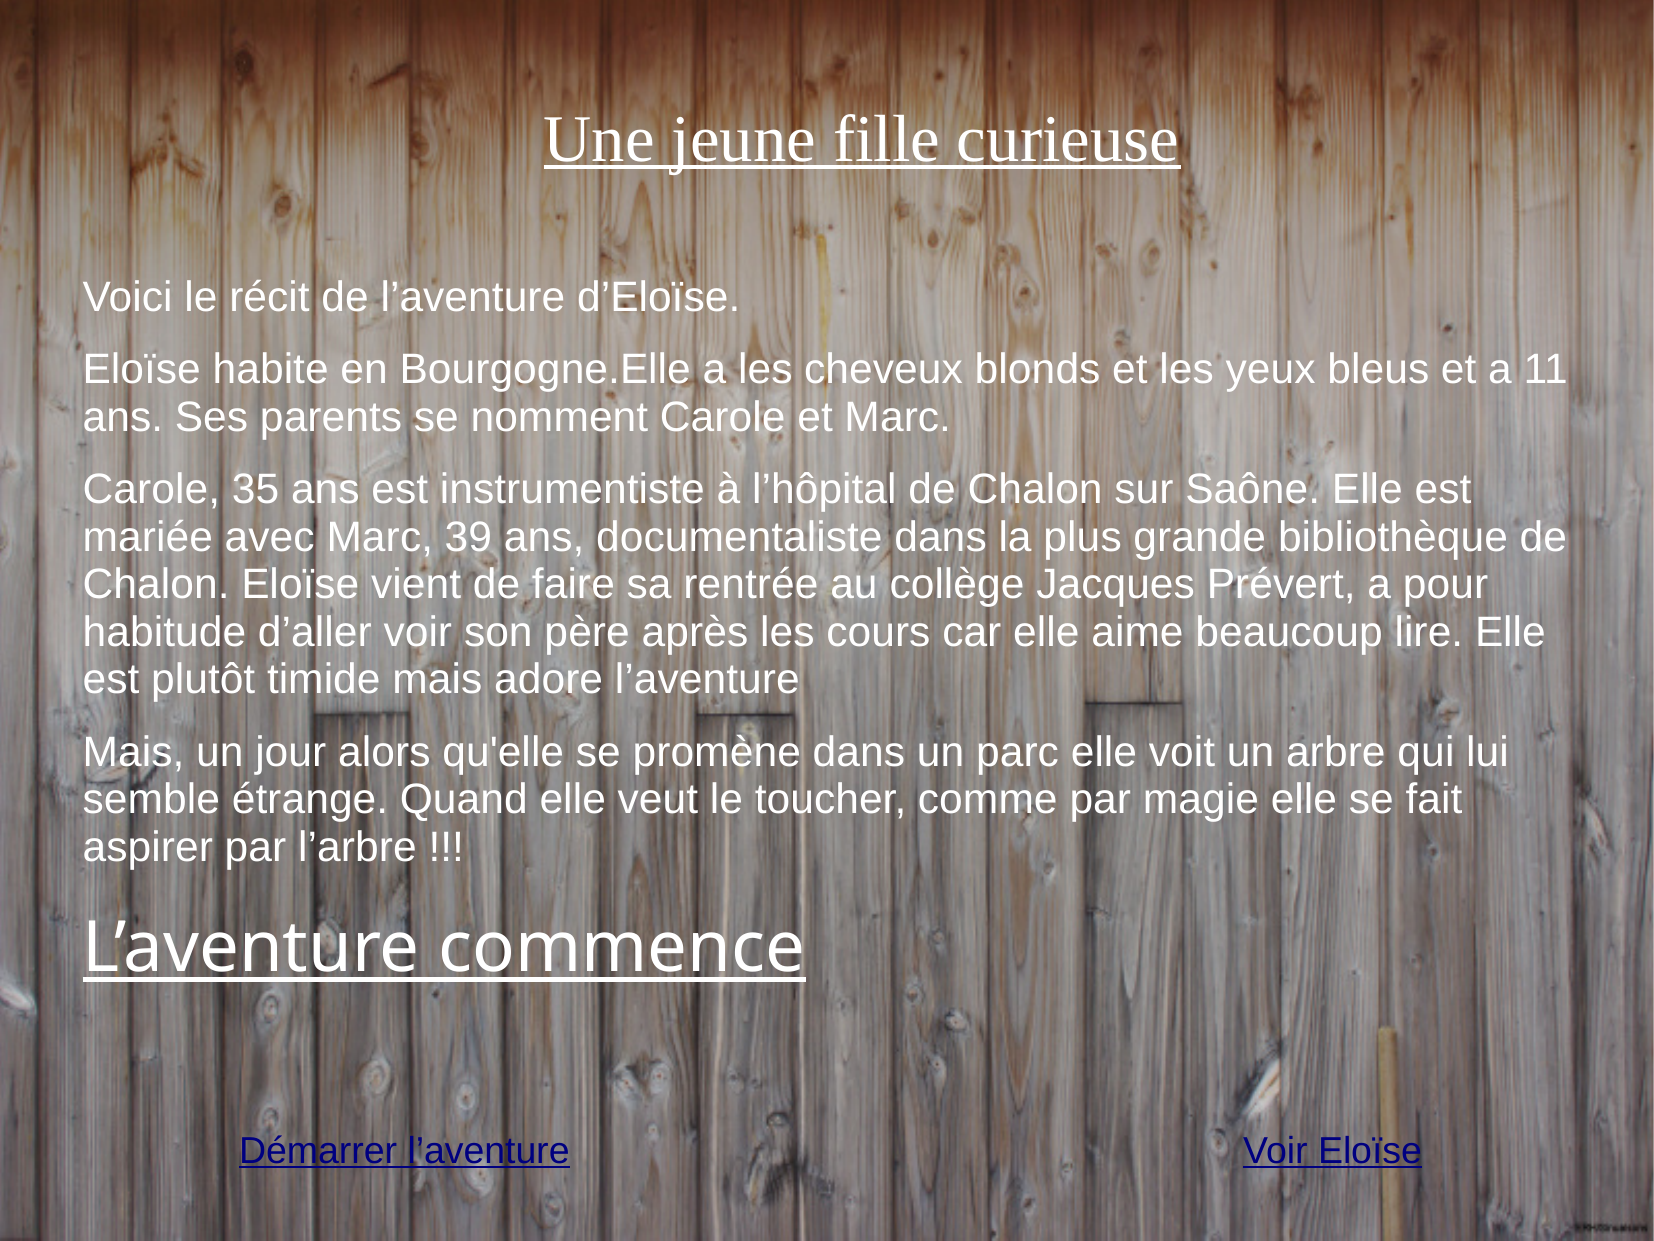

# Une jeune fille curieuse
Voici le récit de l’aventure d’Eloïse.
Eloïse habite en Bourgogne.Elle a les cheveux blonds et les yeux bleus et a 11 ans. Ses parents se nomment Carole et Marc.
Carole, 35 ans est instrumentiste à l’hôpital de Chalon sur Saône. Elle est mariée avec Marc, 39 ans, documentaliste dans la plus grande bibliothèque de Chalon. Eloïse vient de faire sa rentrée au collège Jacques Prévert, a pour habitude d’aller voir son père après les cours car elle aime beaucoup lire. Elle est plutôt timide mais adore l’aventure
Mais, un jour alors qu'elle se promène dans un parc elle voit un arbre qui lui semble étrange. Quand elle veut le toucher, comme par magie elle se fait aspirer par l’arbre !!!
L’aventure commence
Démarrer l’aventure
Voir Eloïse